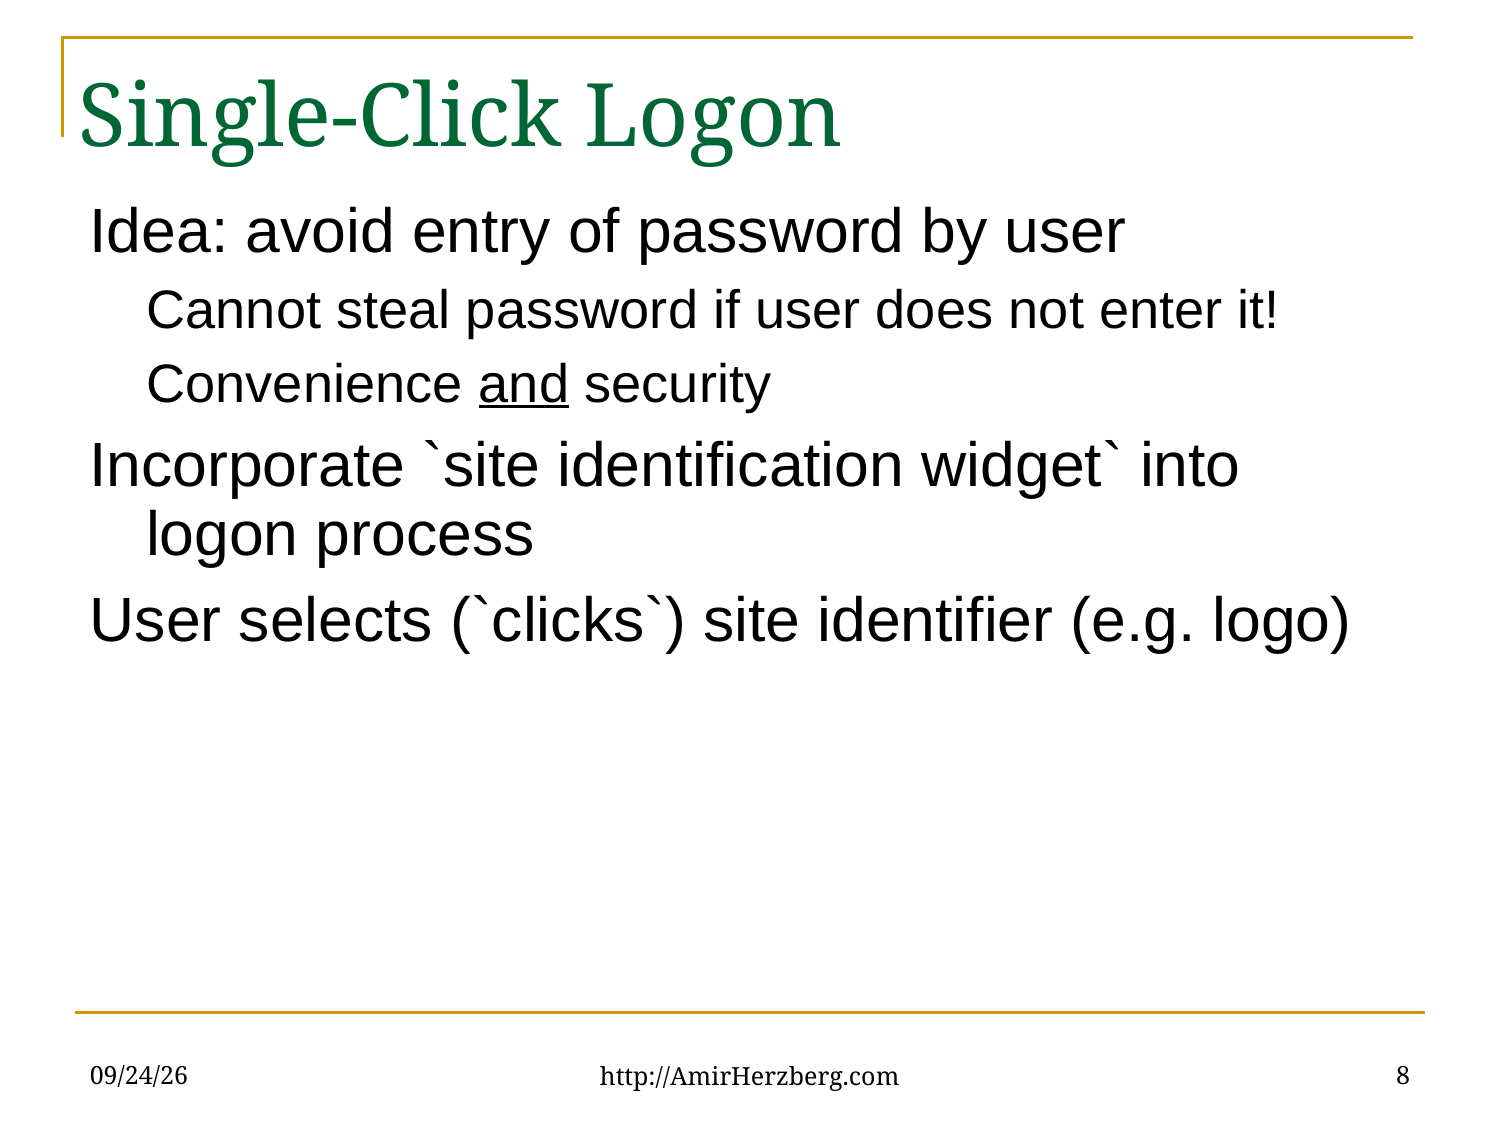

# Single-Click Logon
Idea: avoid entry of password by user
Cannot steal password if user does not enter it!
Convenience and security
Incorporate `site identification widget` into logon process
User selects (`clicks`) site identifier (e.g. logo)
8
http://AmirHerzberg.com